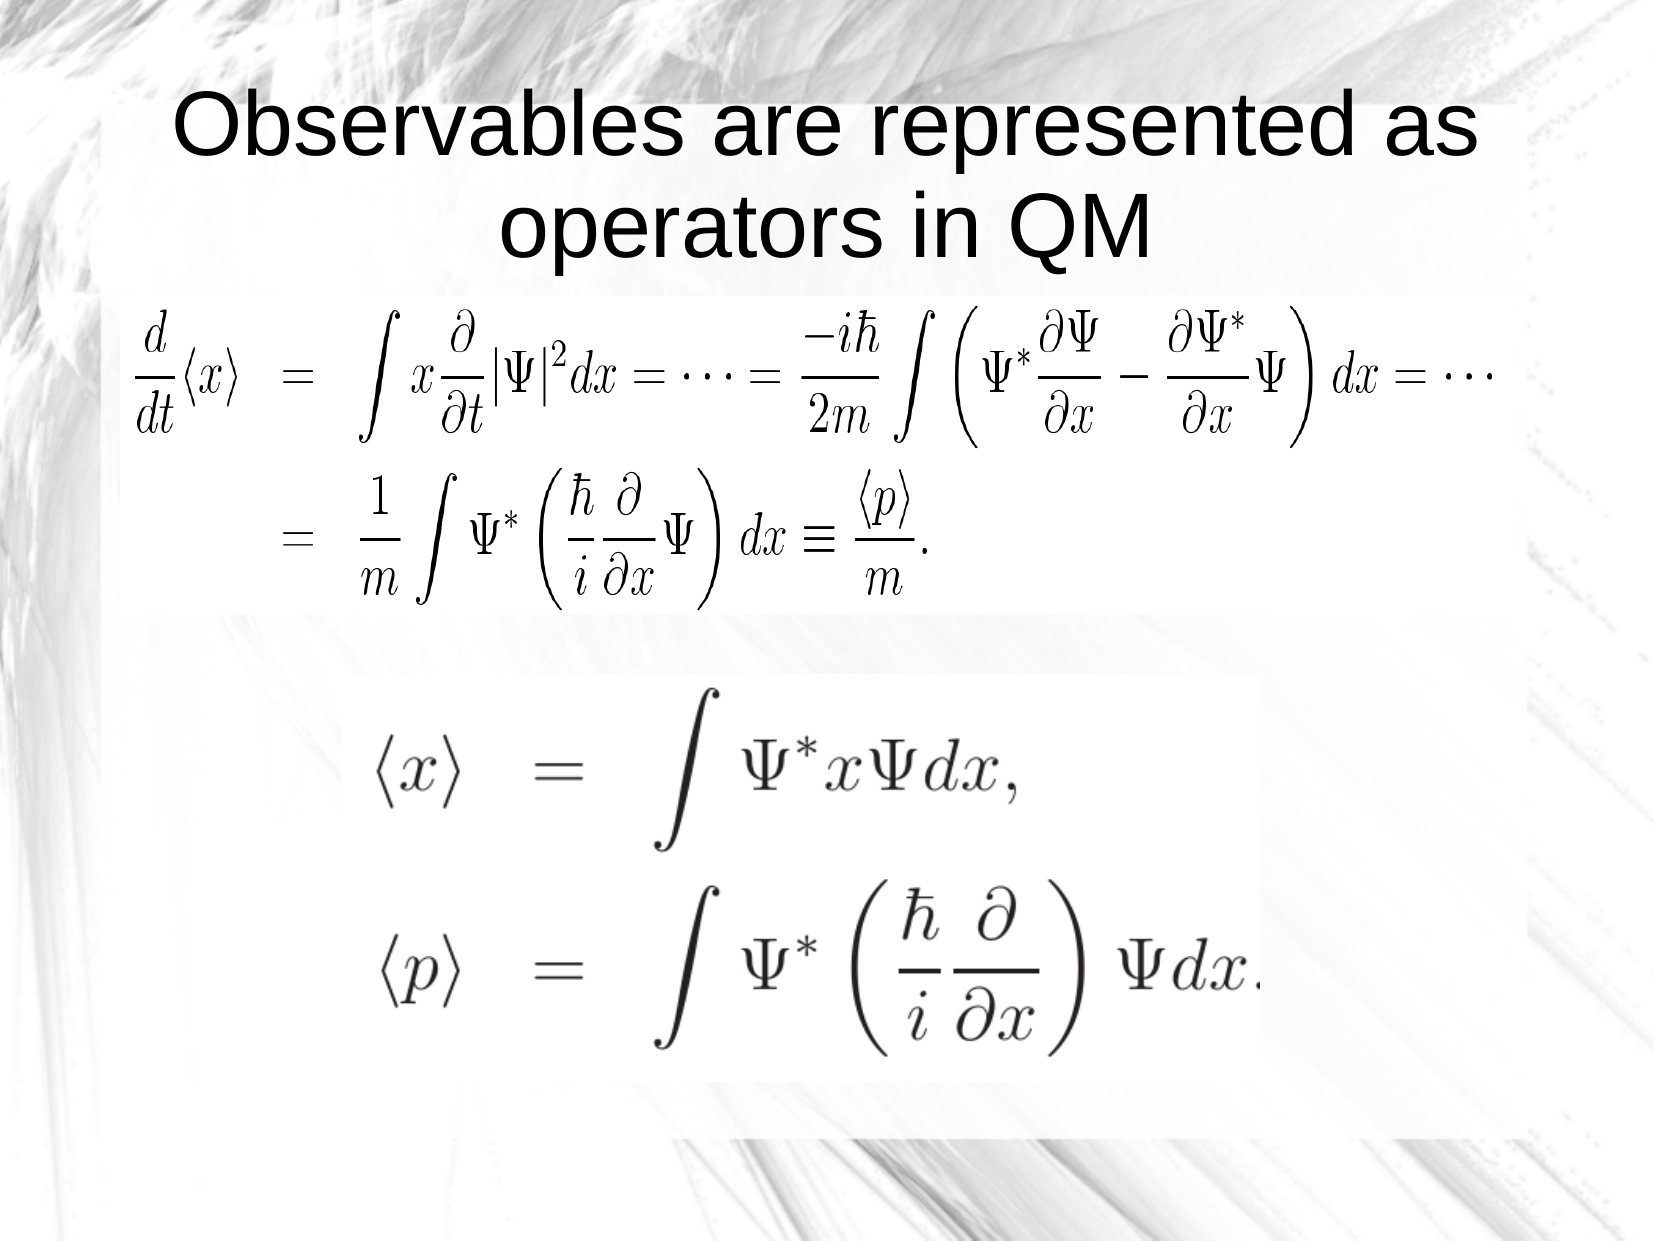

# Observables are represented as operators in QM